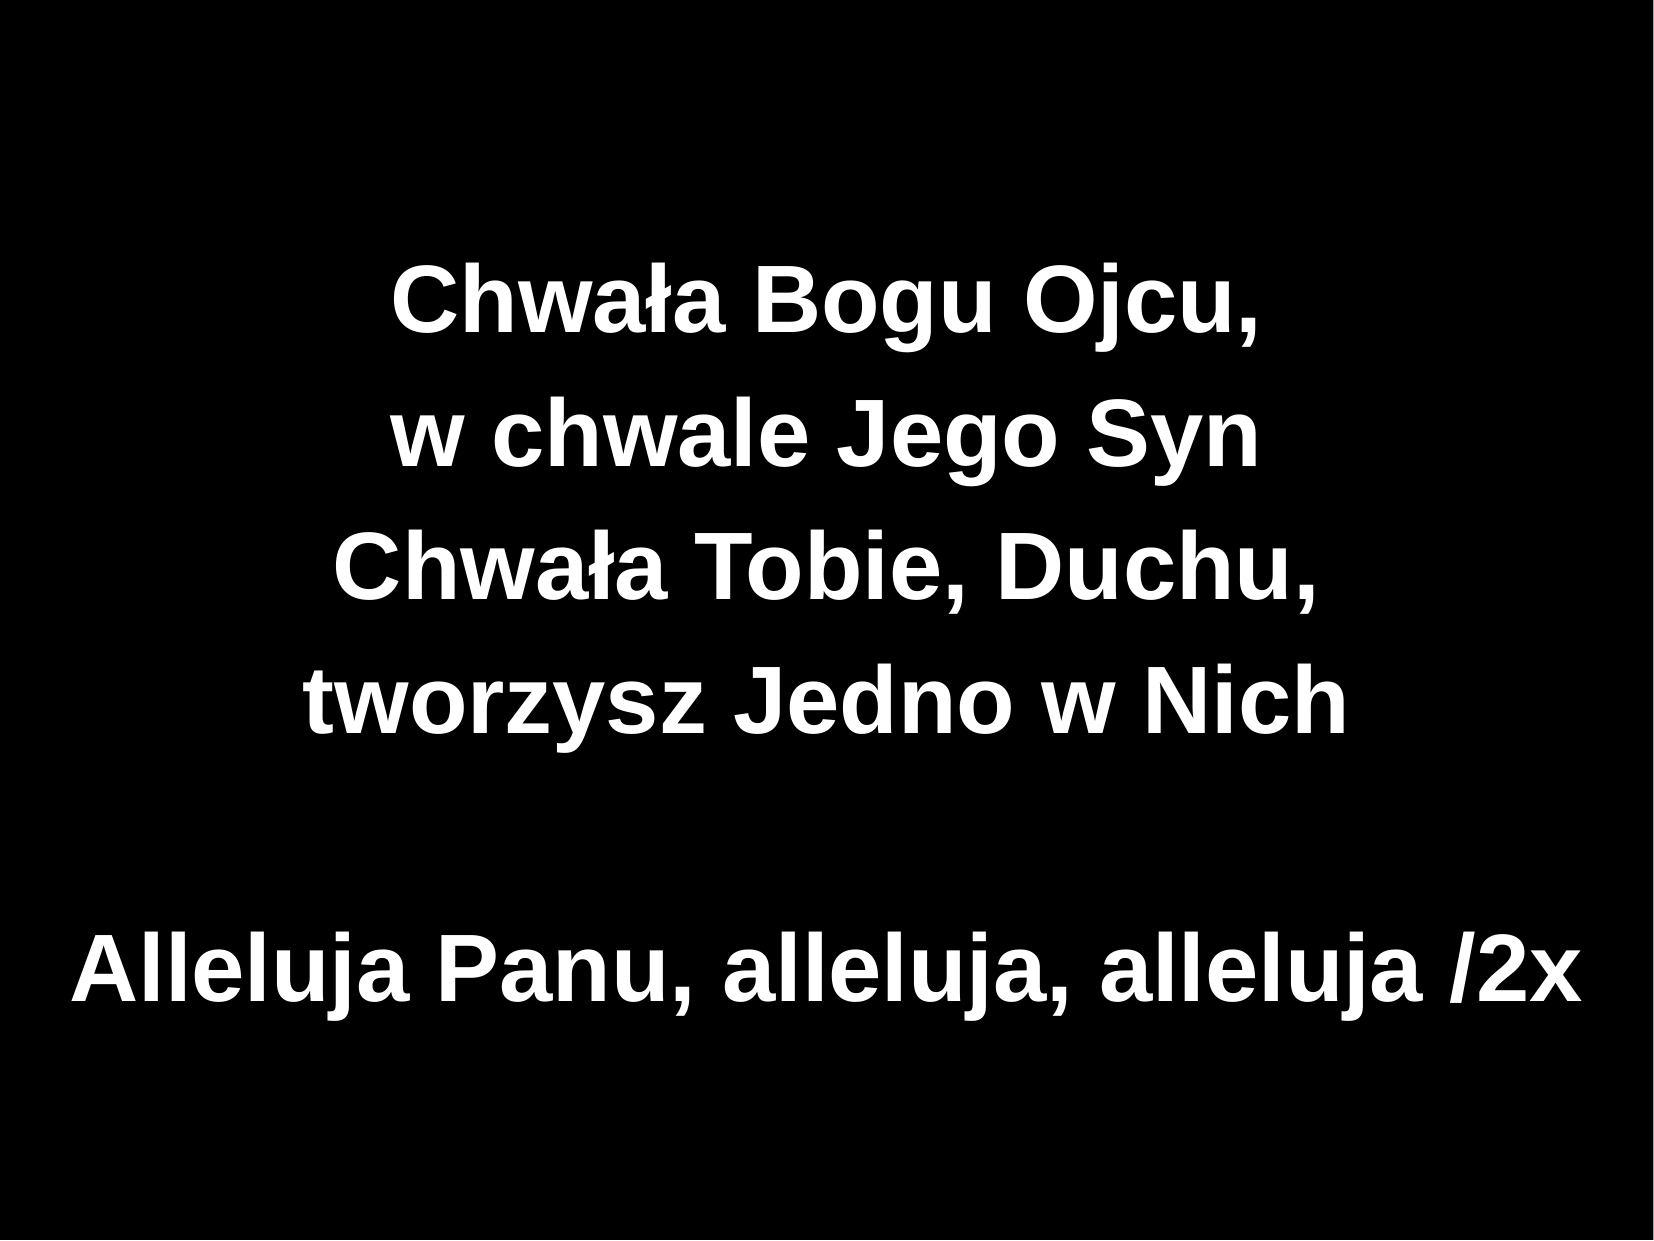

# Chwała Bogu Ojcu,
w chwale Jego Syn
Chwała Tobie, Duchu,
tworzysz Jedno w Nich
Alleluja Panu, alleluja, alleluja /2x